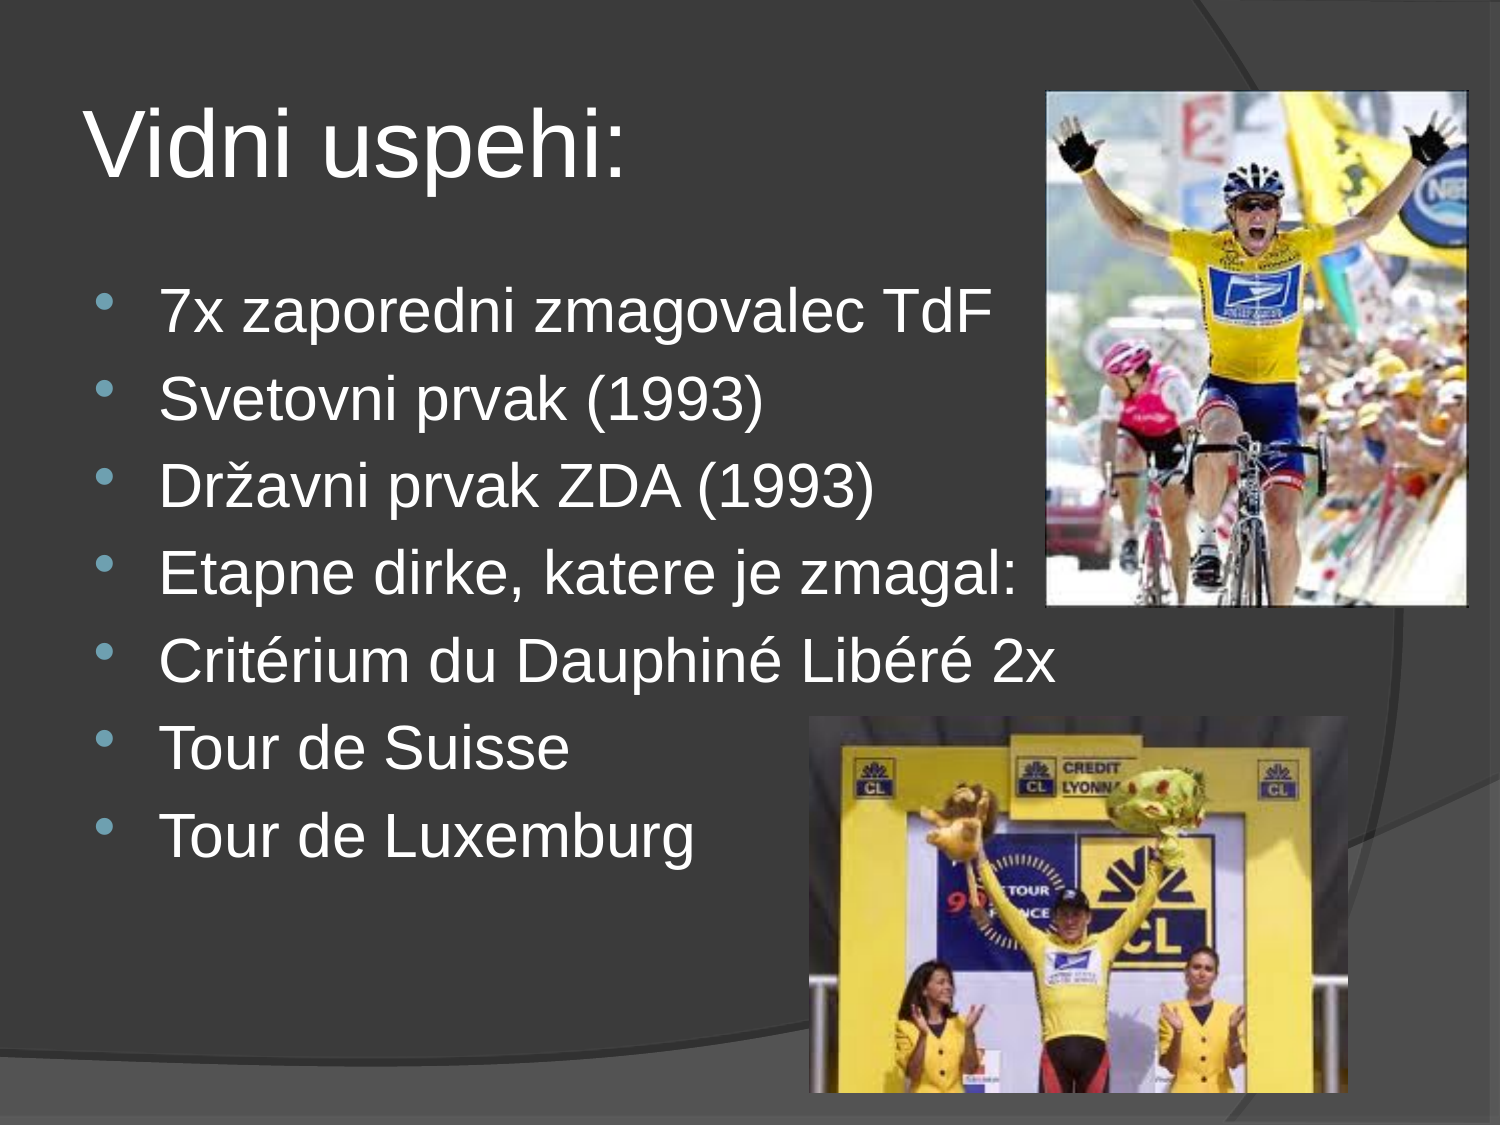

# Vidni uspehi:
7x zaporedni zmagovalec TdF
Svetovni prvak (1993)
Državni prvak ZDA (1993)
Etapne dirke, katere je zmagal:
Critérium du Dauphiné Libéré 2x
Tour de Suisse
Tour de Luxemburg